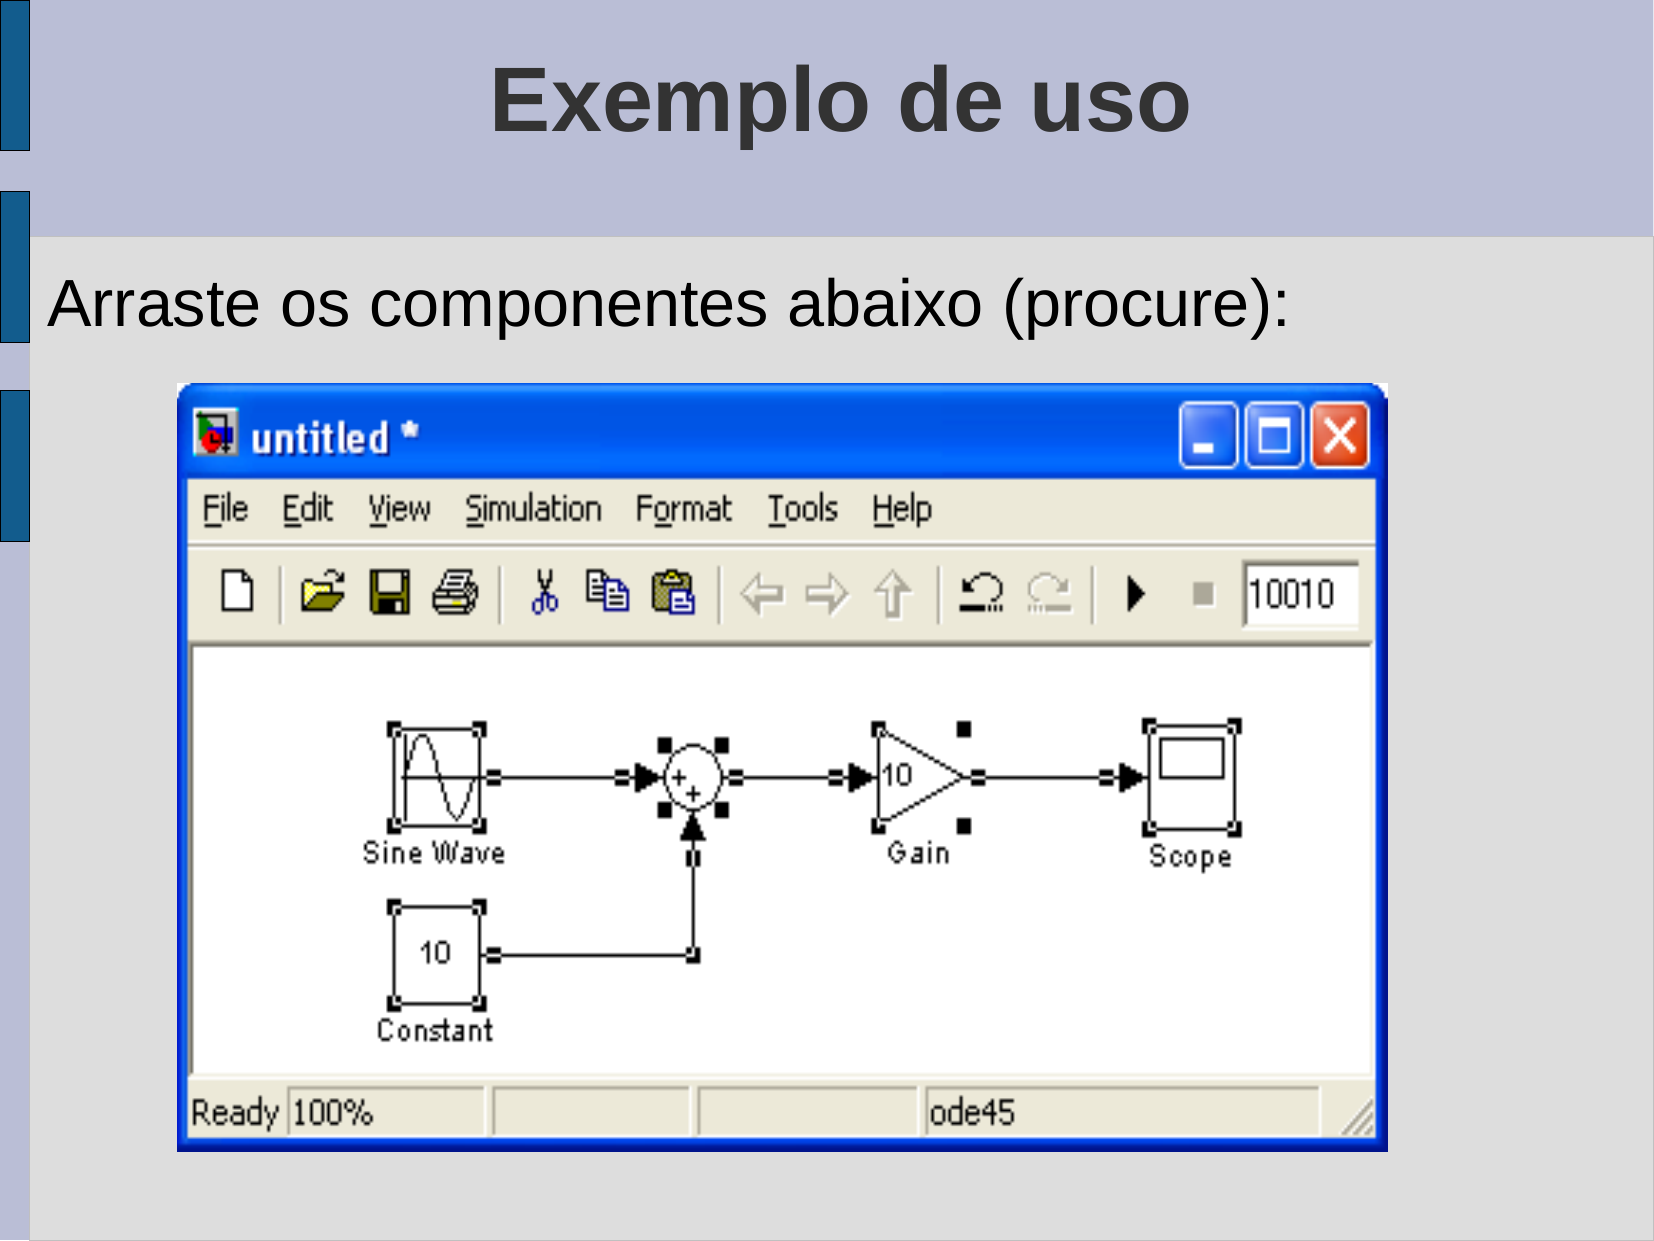

# Exemplo de uso
Arraste os componentes abaixo (procure):